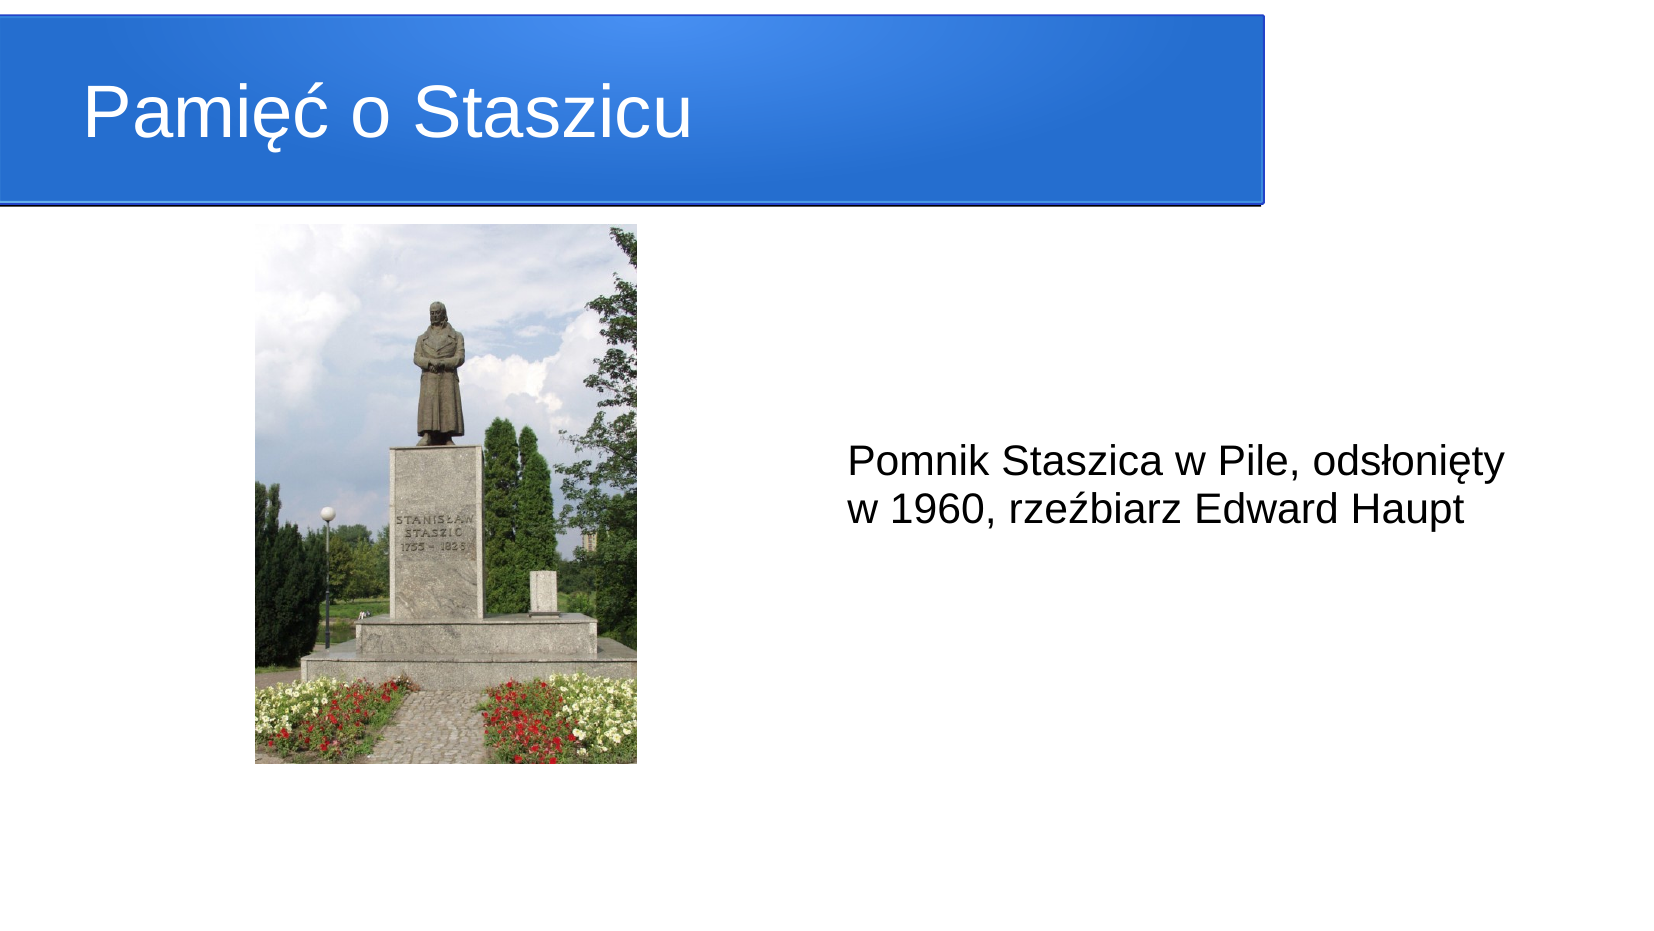

# Pamięć o Staszicu
Pomnik Staszica w Pile, odsłonięty w 1960, rzeźbiarz Edward Haupt